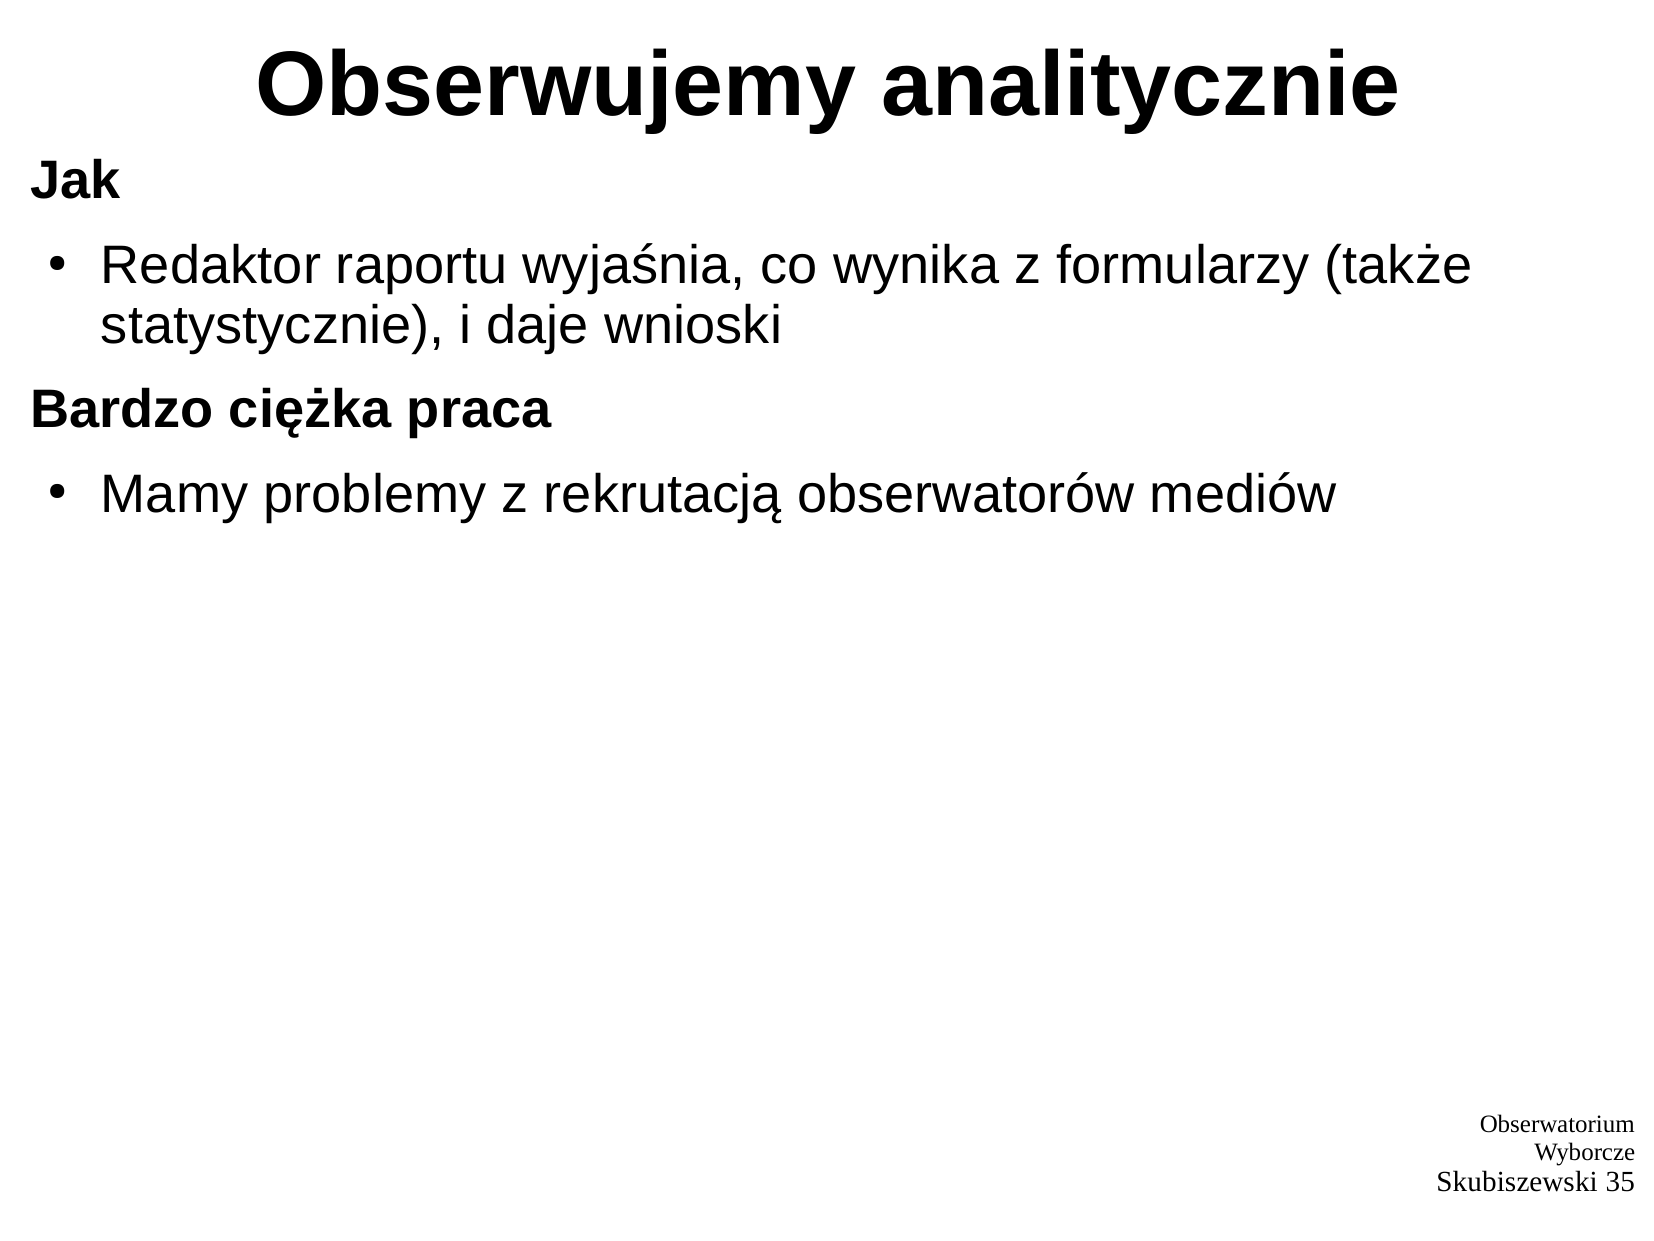

# Obserwujemy analitycznie
Jak
Redaktor raportu wyjaśnia, co wynika z formularzy (także statystycznie), i daje wnioski
Bardzo ciężka praca
Mamy problemy z rekrutacją obserwatorów mediów
35